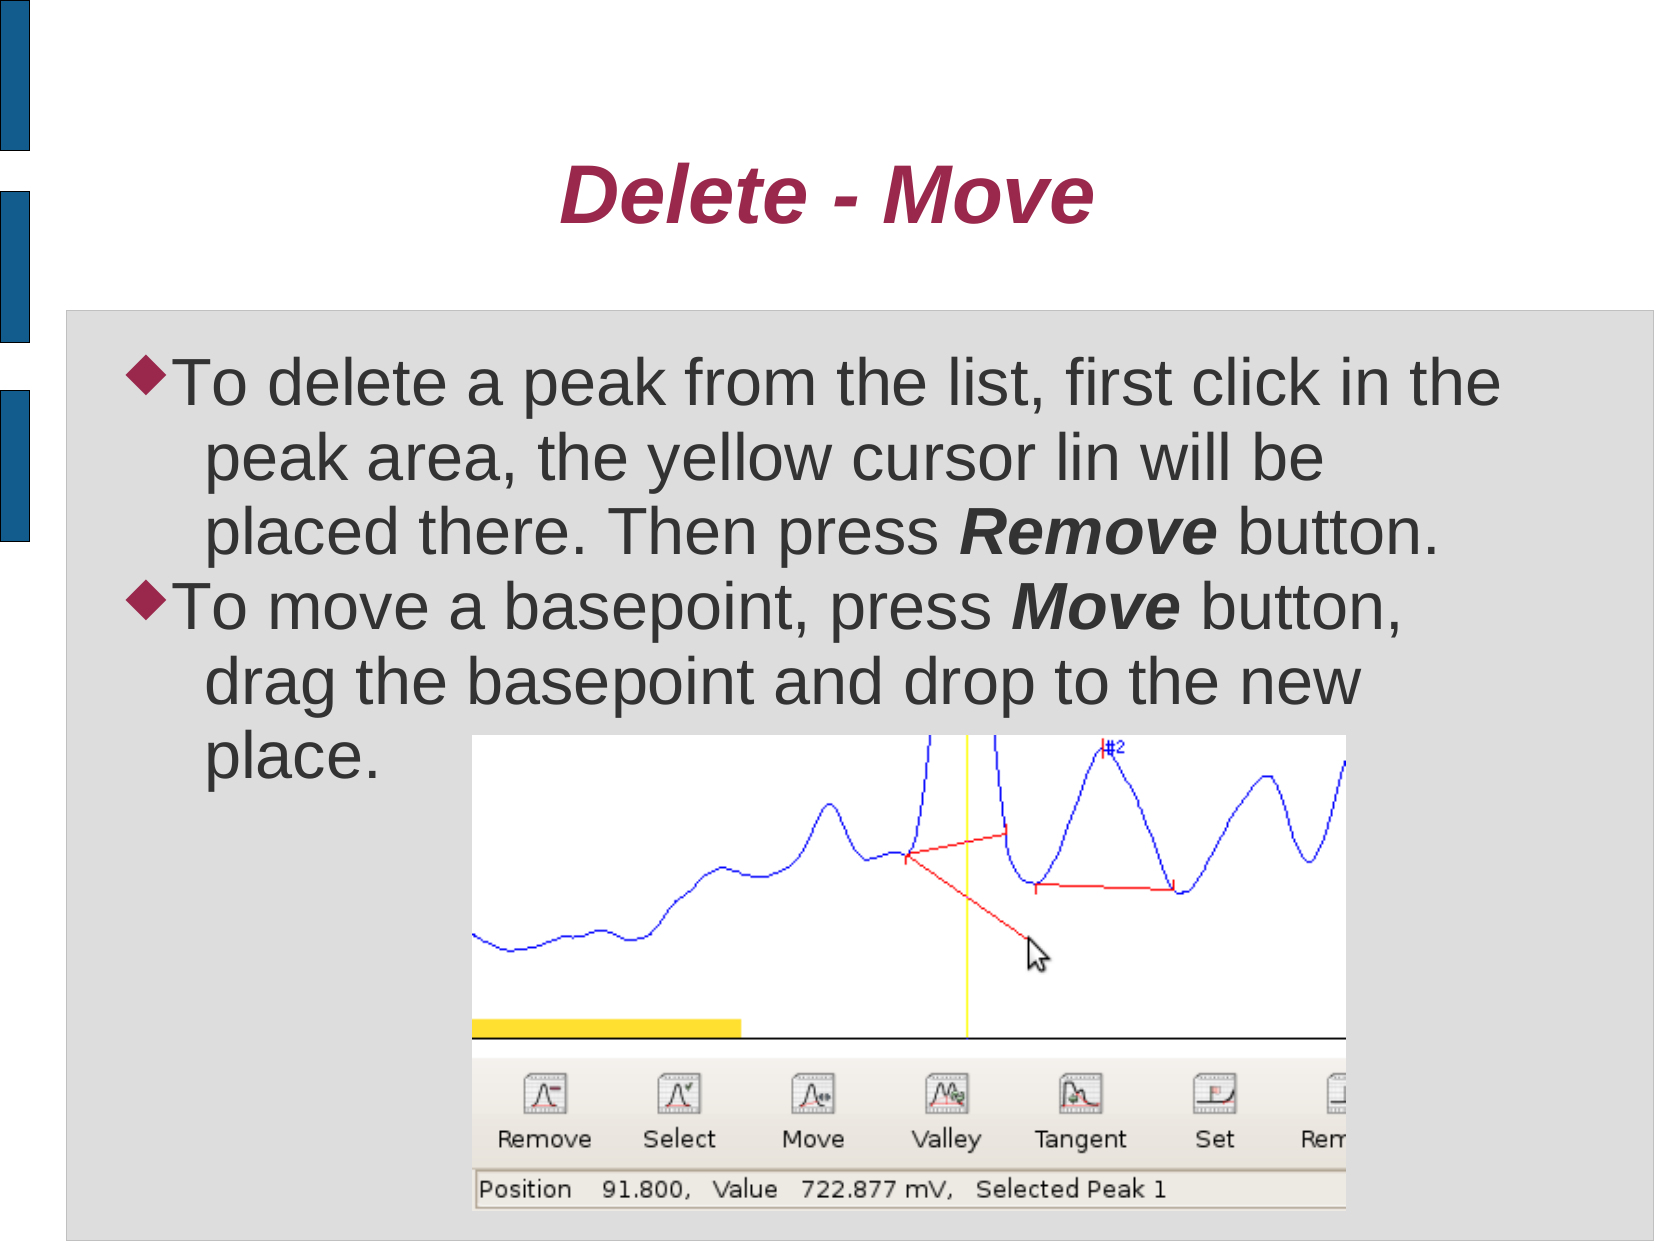

# Delete - Move
To delete a peak from the list, first click in the peak area, the yellow cursor lin will be placed there. Then press Remove button.
To move a basepoint, press Move button, drag the basepoint and drop to the new place.